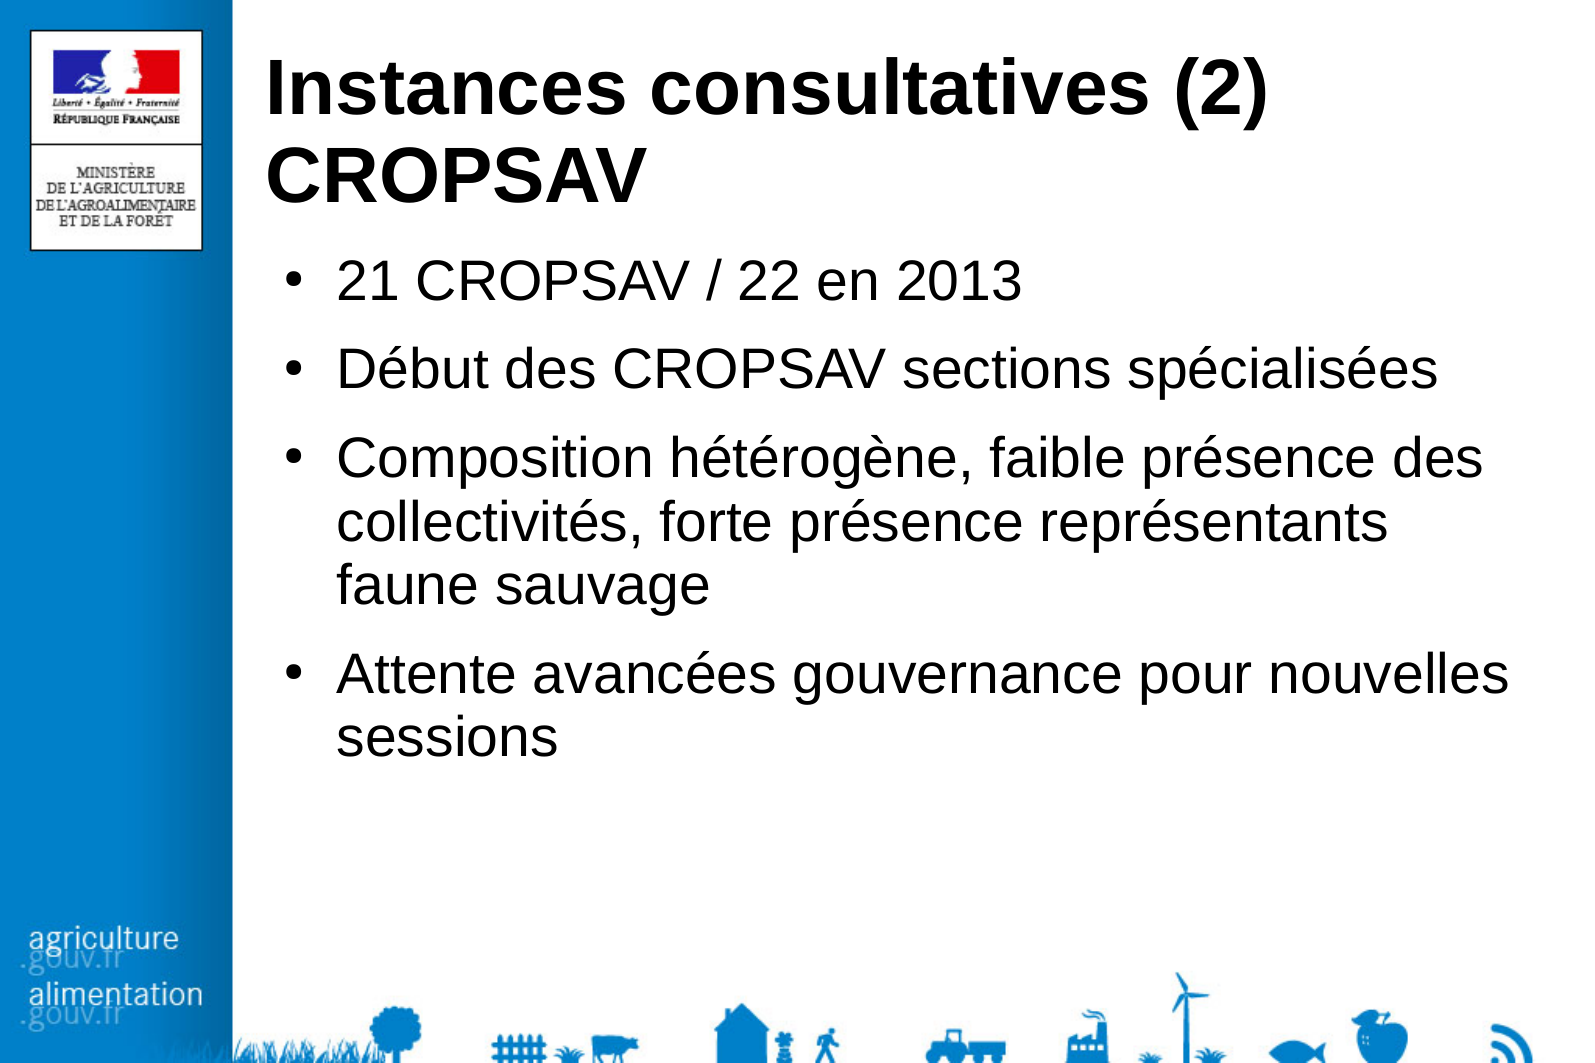

# Instances consultatives (2) CROPSAV
21 CROPSAV / 22 en 2013
Début des CROPSAV sections spécialisées
Composition hétérogène, faible présence des collectivités, forte présence représentants faune sauvage
Attente avancées gouvernance pour nouvelles sessions